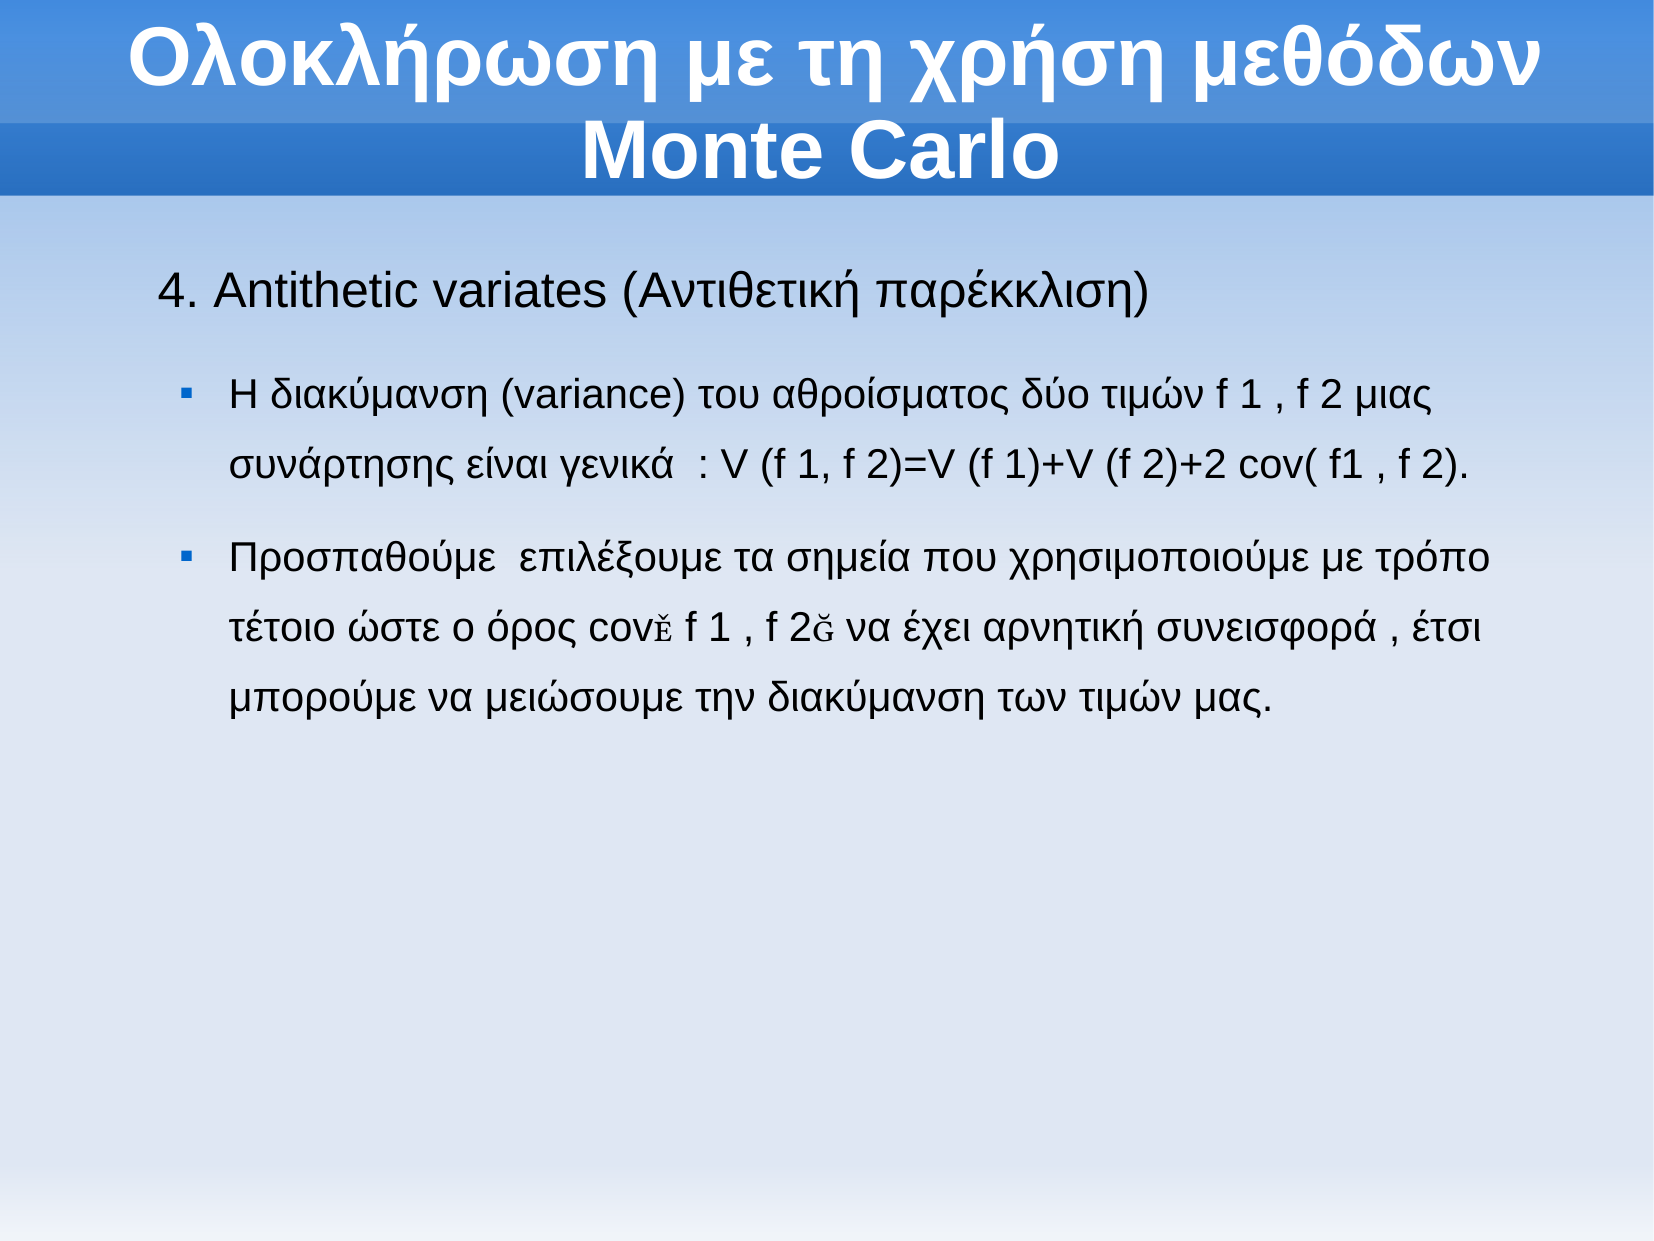

# Ολοκλήρωση με τη χρήση μεθόδων Monte Carlo
4. Antithetic variates (Αντιθετική παρέκκλιση)
H διακύμανση (variance) του αθροίσματος δύο τιμών f 1 , f 2 μιας συνάρτησης είναι γενικά : V (f 1, f 2)=V (f 1)+V (f 2)+2 cov( f1 , f 2).
Προσπαθούμε επιλέξουμε τα σημεία που χρησιμοποιούμε με τρόπο τέτοιο ώστε ο όρος cov f 1 , f 2 να έχει αρνητική συνεισφορά , έτσι μπορούμε να μειώσουμε την διακύμανση των τιμών μας.